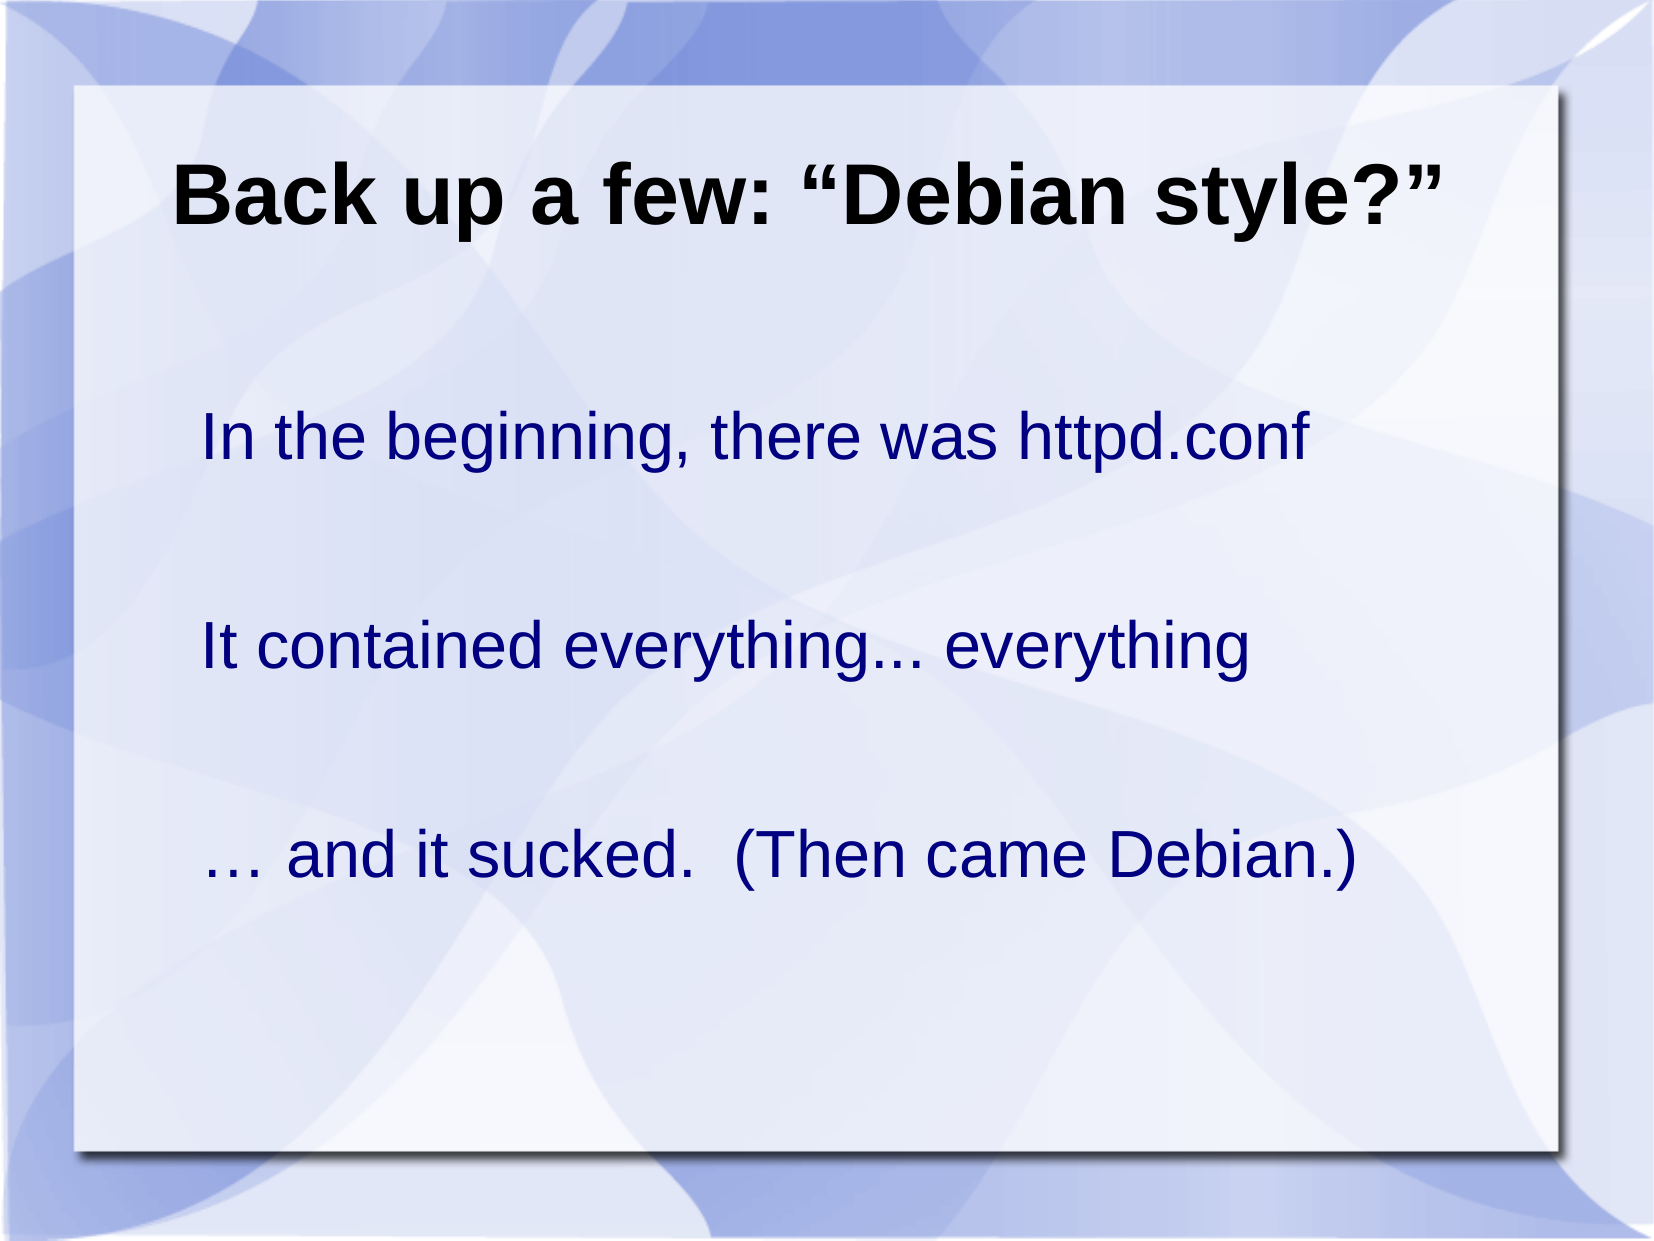

# Back up a few: “Debian style?”
In the beginning, there was httpd.conf
It contained everything... everything
… and it sucked. (Then came Debian.)